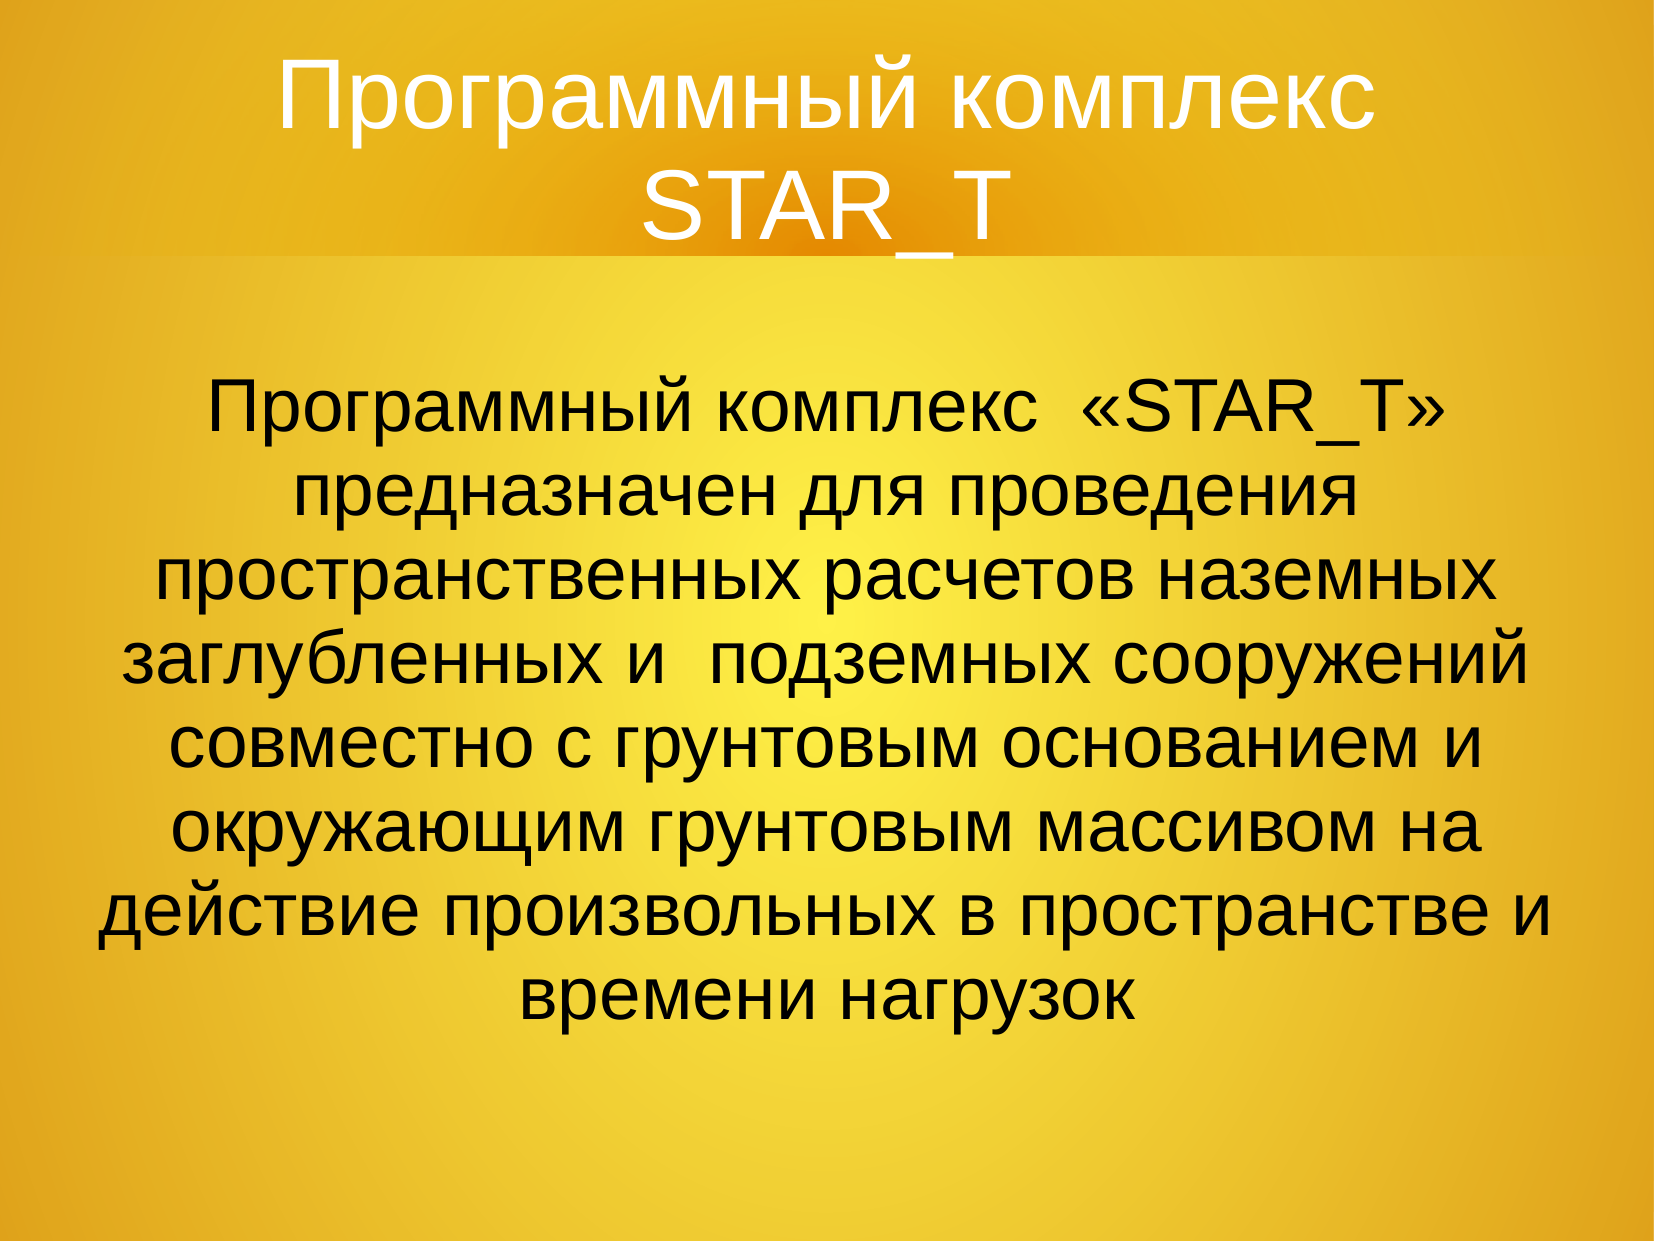

# Программный комплекс STAR_T
Программный комплекс «STAR_T» предназначен для проведения пространственных расчетов наземных заглубленных и подземных сооружений совместно с грунтовым основанием и окружающим грунтовым массивом на действие произвольных в пространстве и времени нагрузок